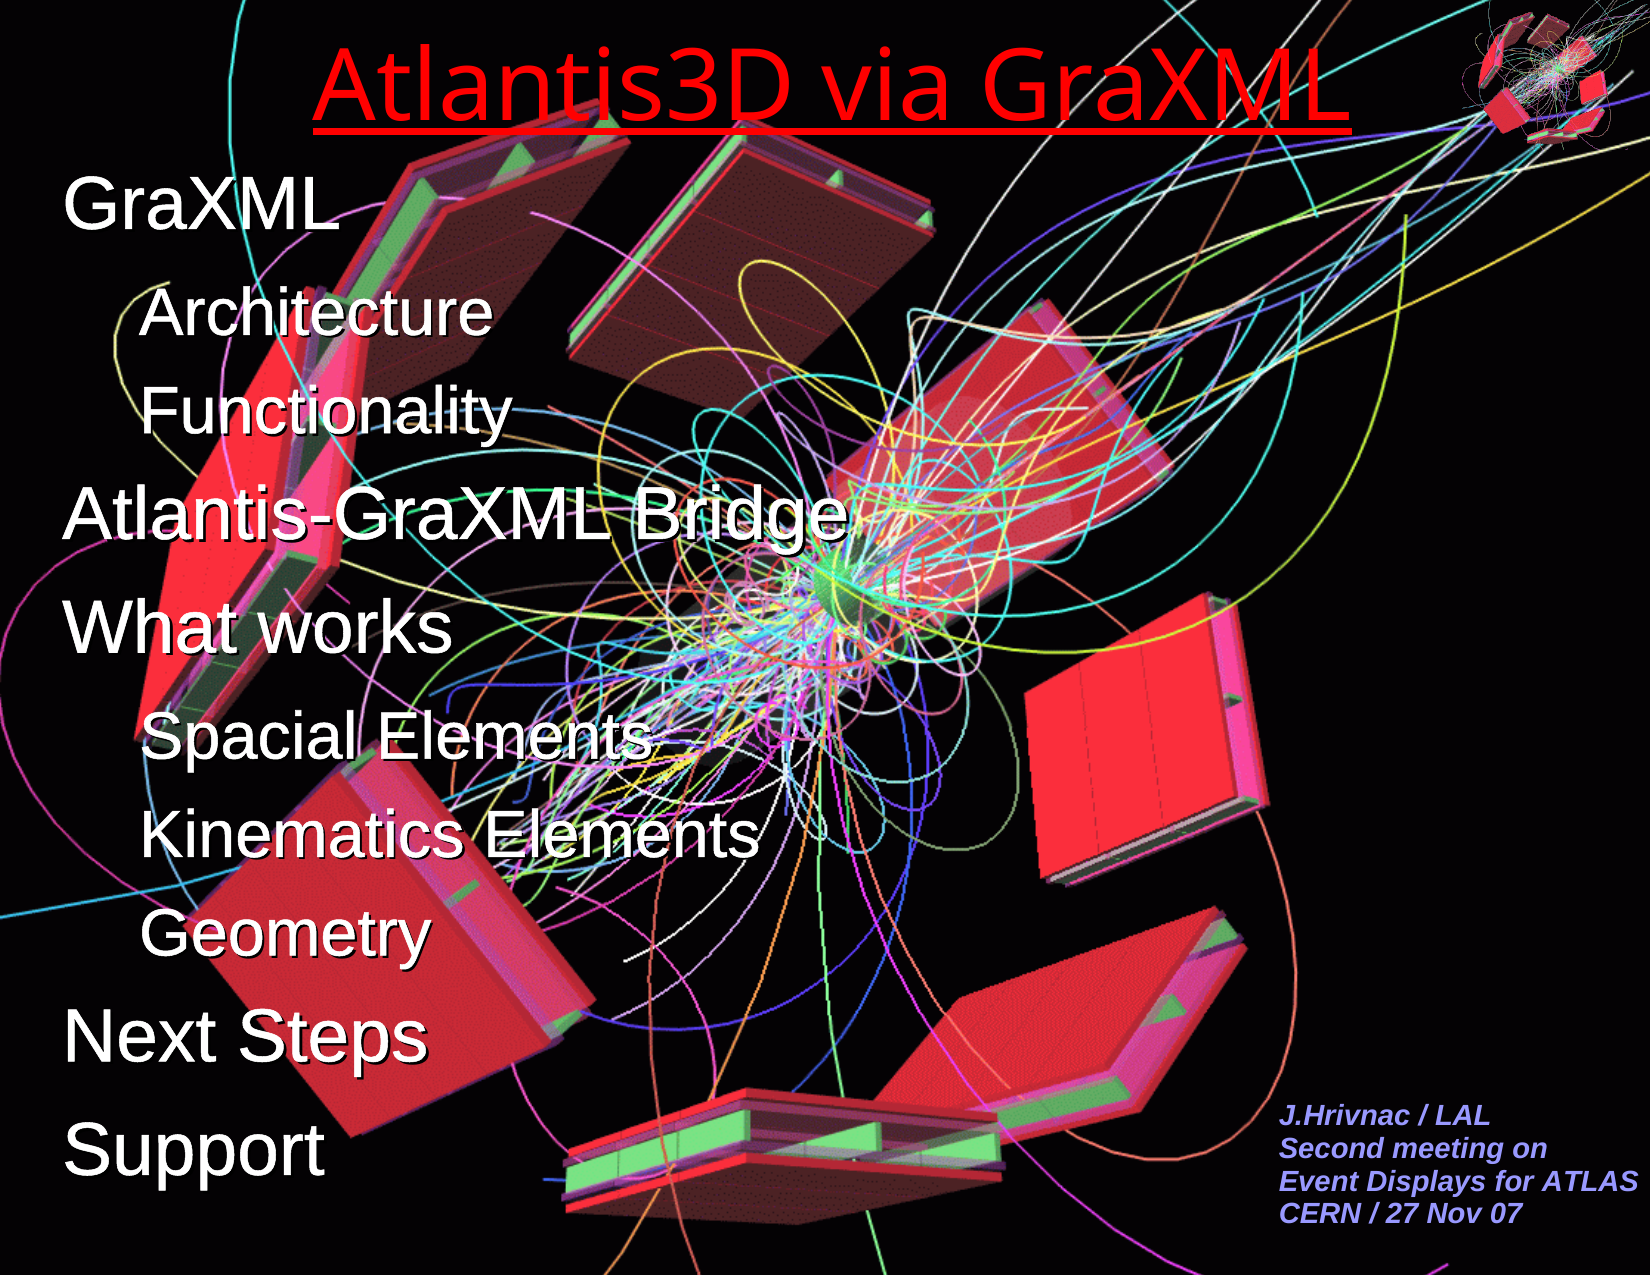

# Atlantis3D via GraXML
GraXML
Architecture
Functionality
Atlantis-GraXML Bridge
What works
Spacial Elements
Kinematics Elements
Geometry
Next Steps
Support
J.Hrivnac / LAL
Second meeting on
Event Displays for ATLAS
CERN / 27 Nov 07